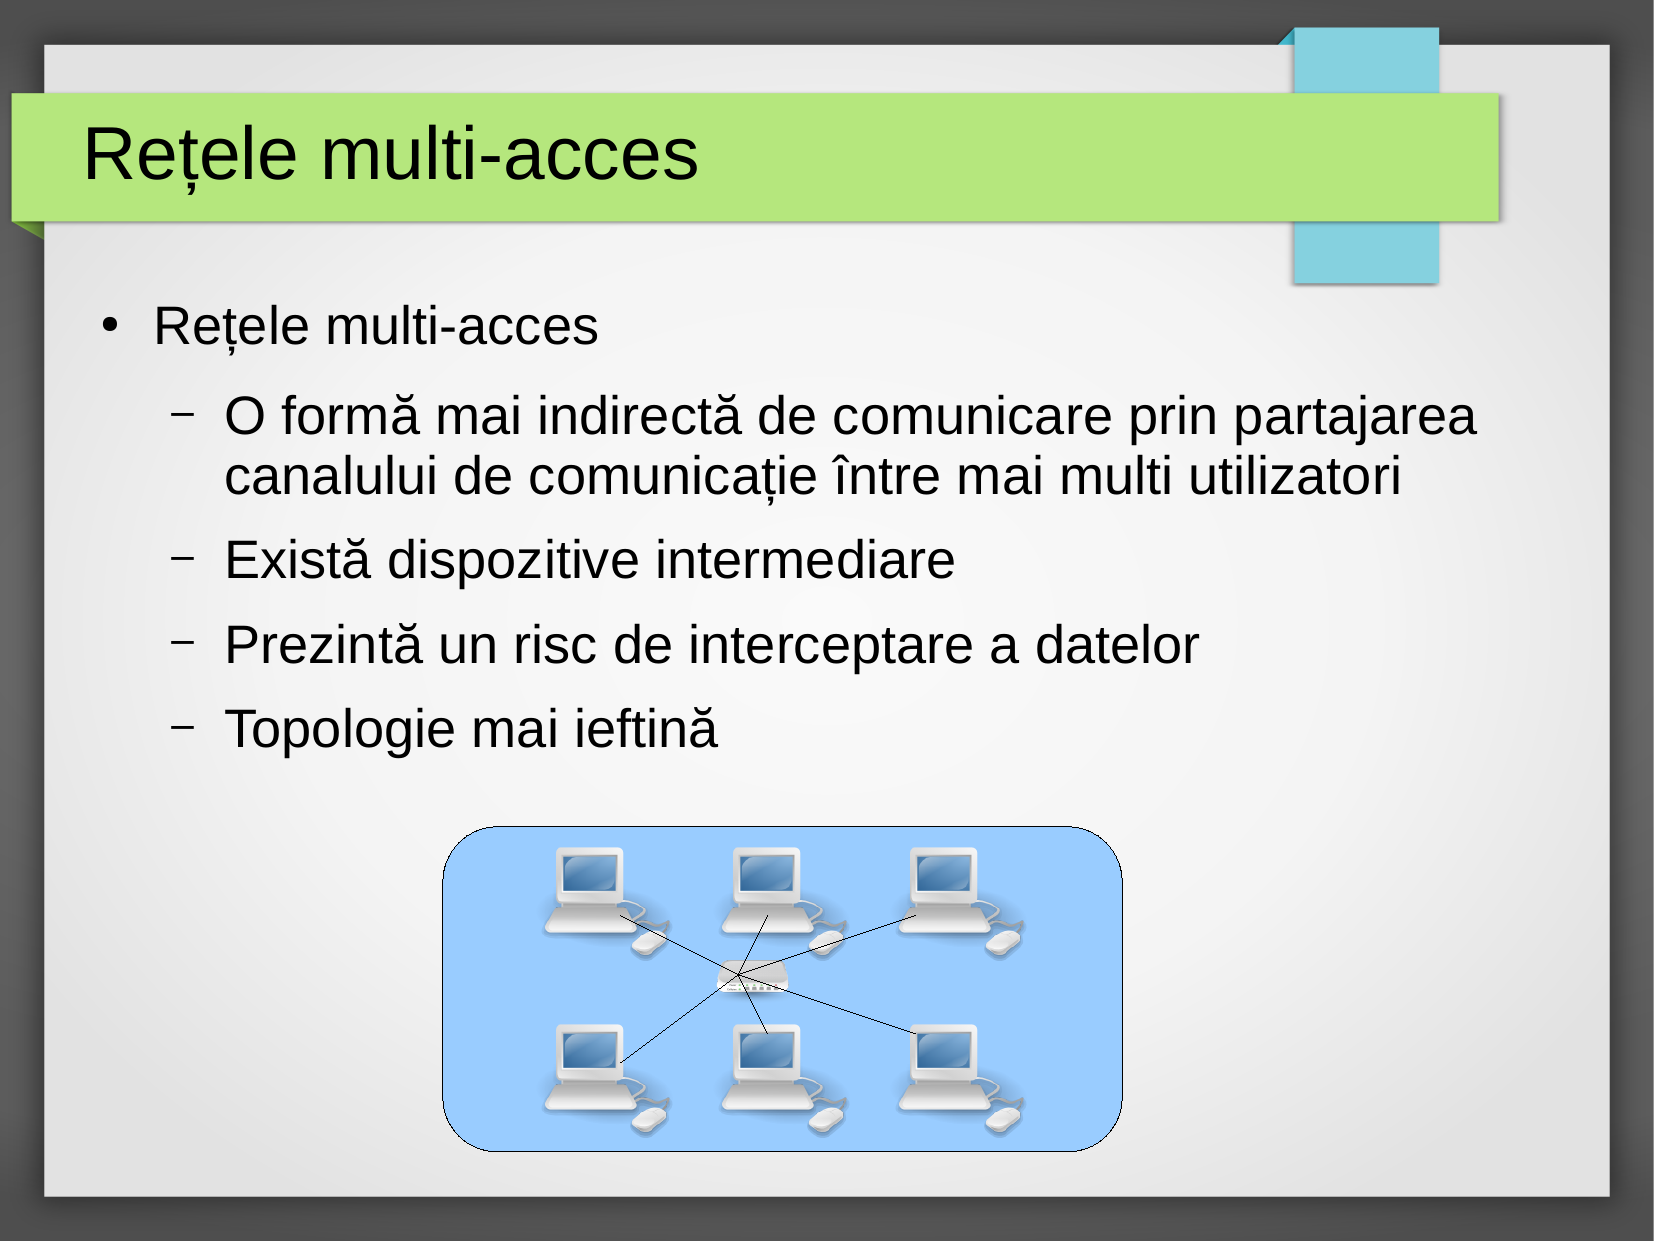

# Rețele multi-acces
Rețele multi-acces
O formă mai indirectă de comunicare prin partajarea canalului de comunicație între mai multi utilizatori
Există dispozitive intermediare
Prezintă un risc de interceptare a datelor
Topologie mai ieftină